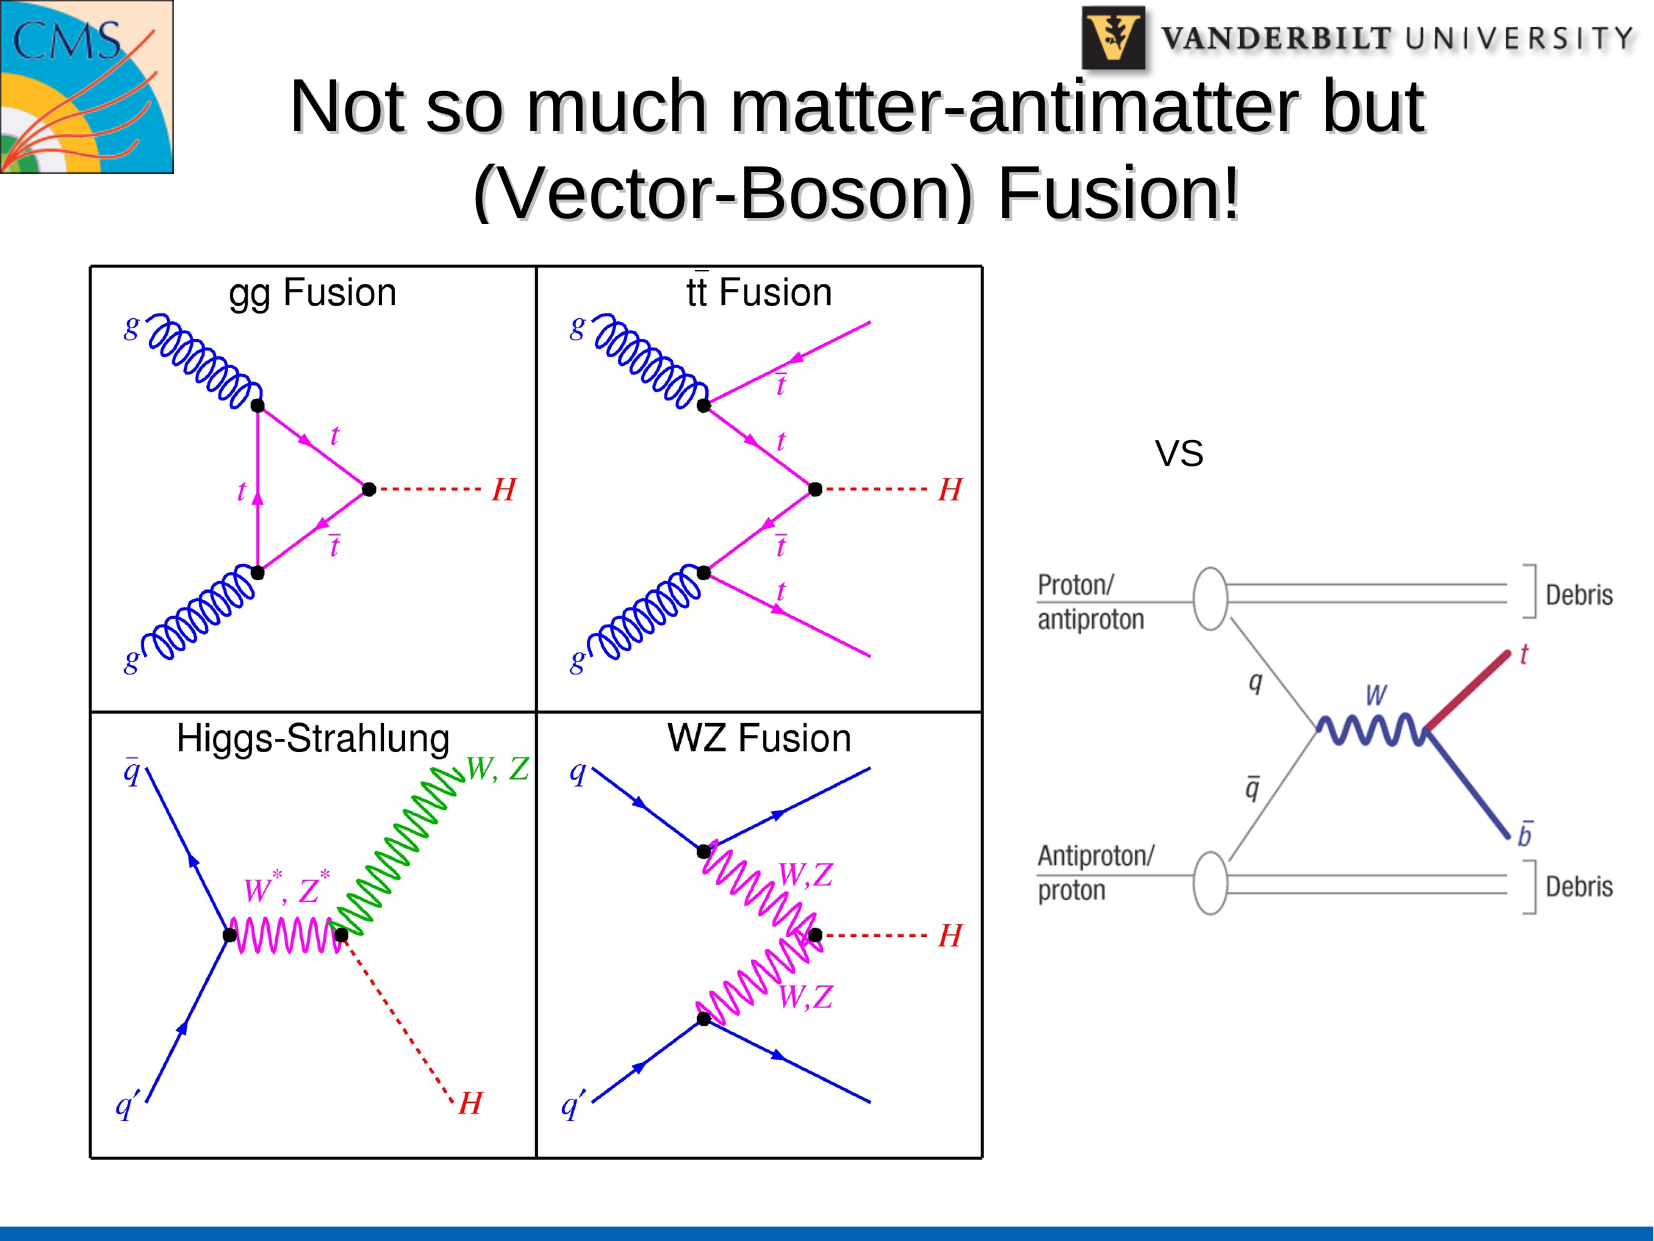

# Not so much matter-antimatter but (Vector-Boson) Fusion!
VS